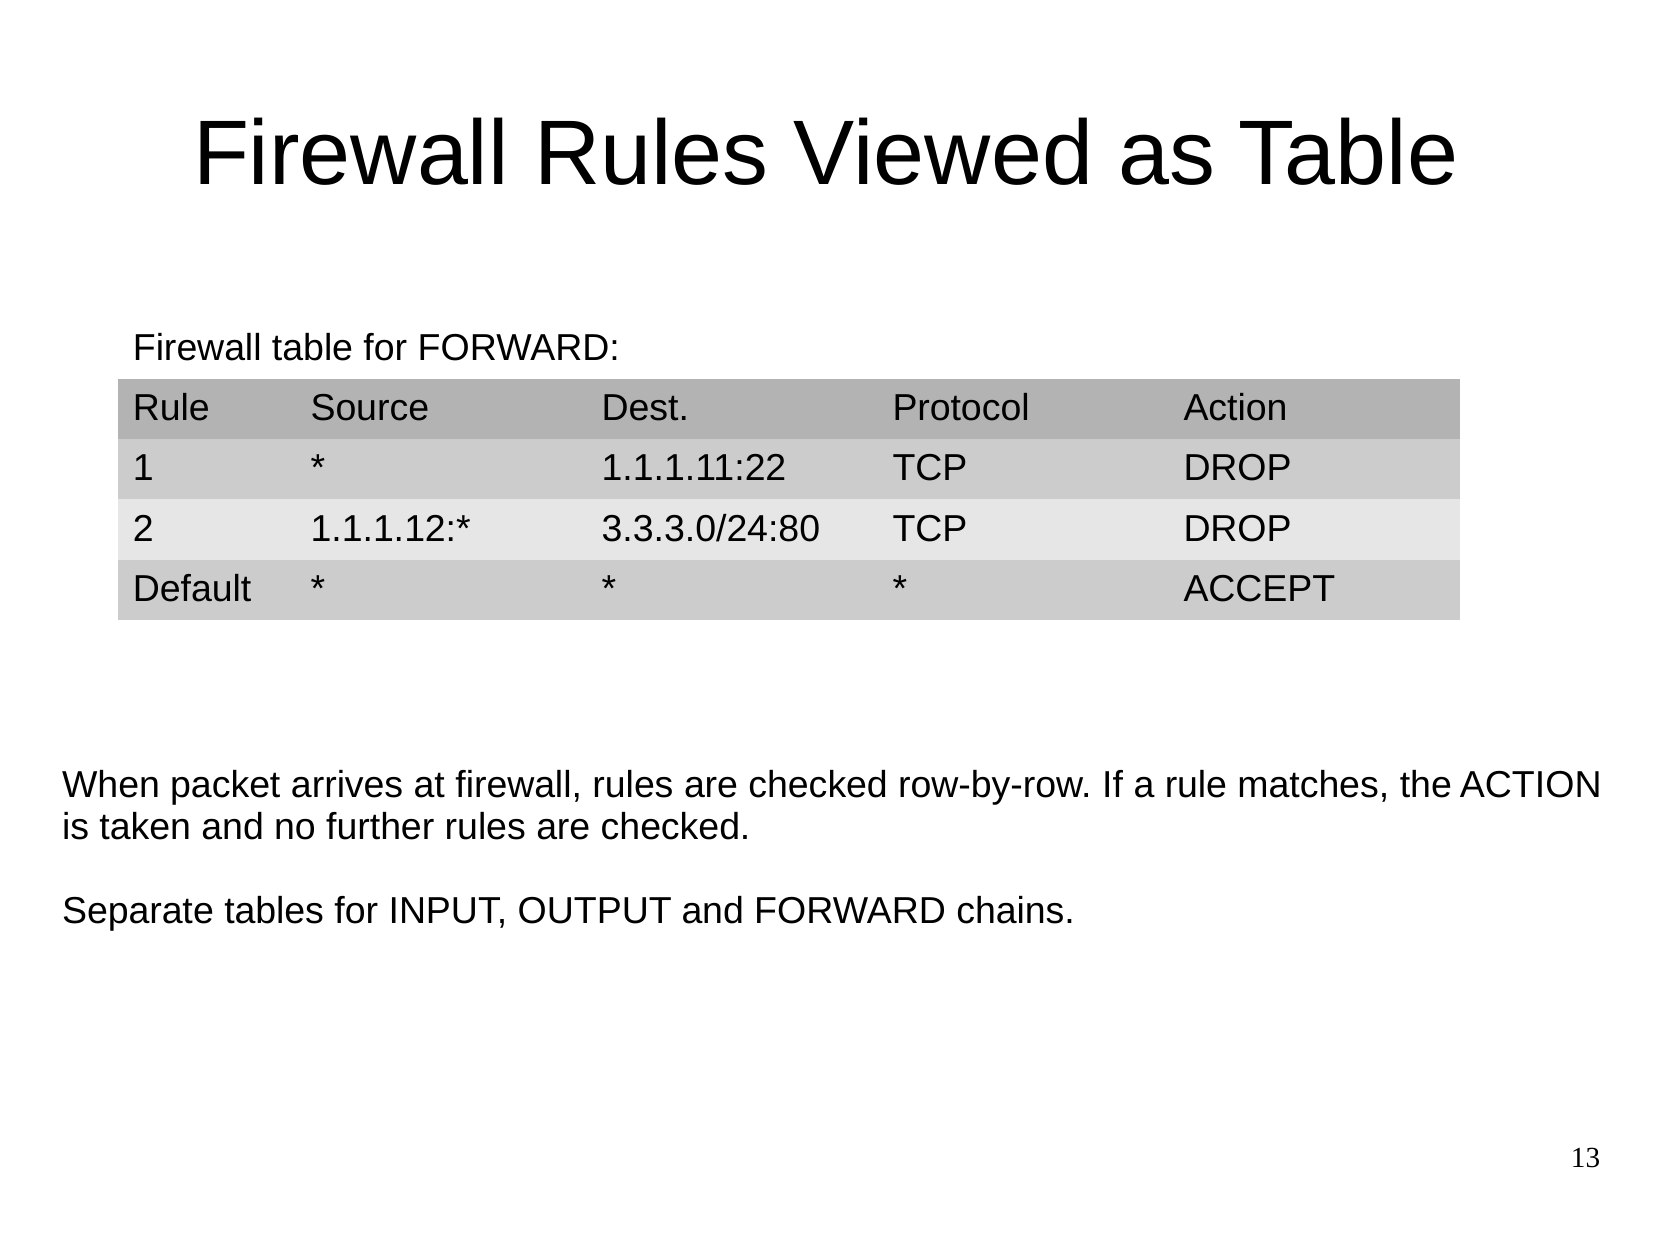

# Firewall Rules Viewed as Table
Firewall table for FORWARD:
| Rule | Source | Dest. | Protocol | Action |
| --- | --- | --- | --- | --- |
| 1 | \* | 1.1.1.11:22 | TCP | DROP |
| 2 | 1.1.1.12:\* | 3.3.3.0/24:80 | TCP | DROP |
| Default | \* | \* | \* | ACCEPT |
When packet arrives at firewall, rules are checked row-by-row. If a rule matches, the ACTION
is taken and no further rules are checked.
Separate tables for INPUT, OUTPUT and FORWARD chains.
13